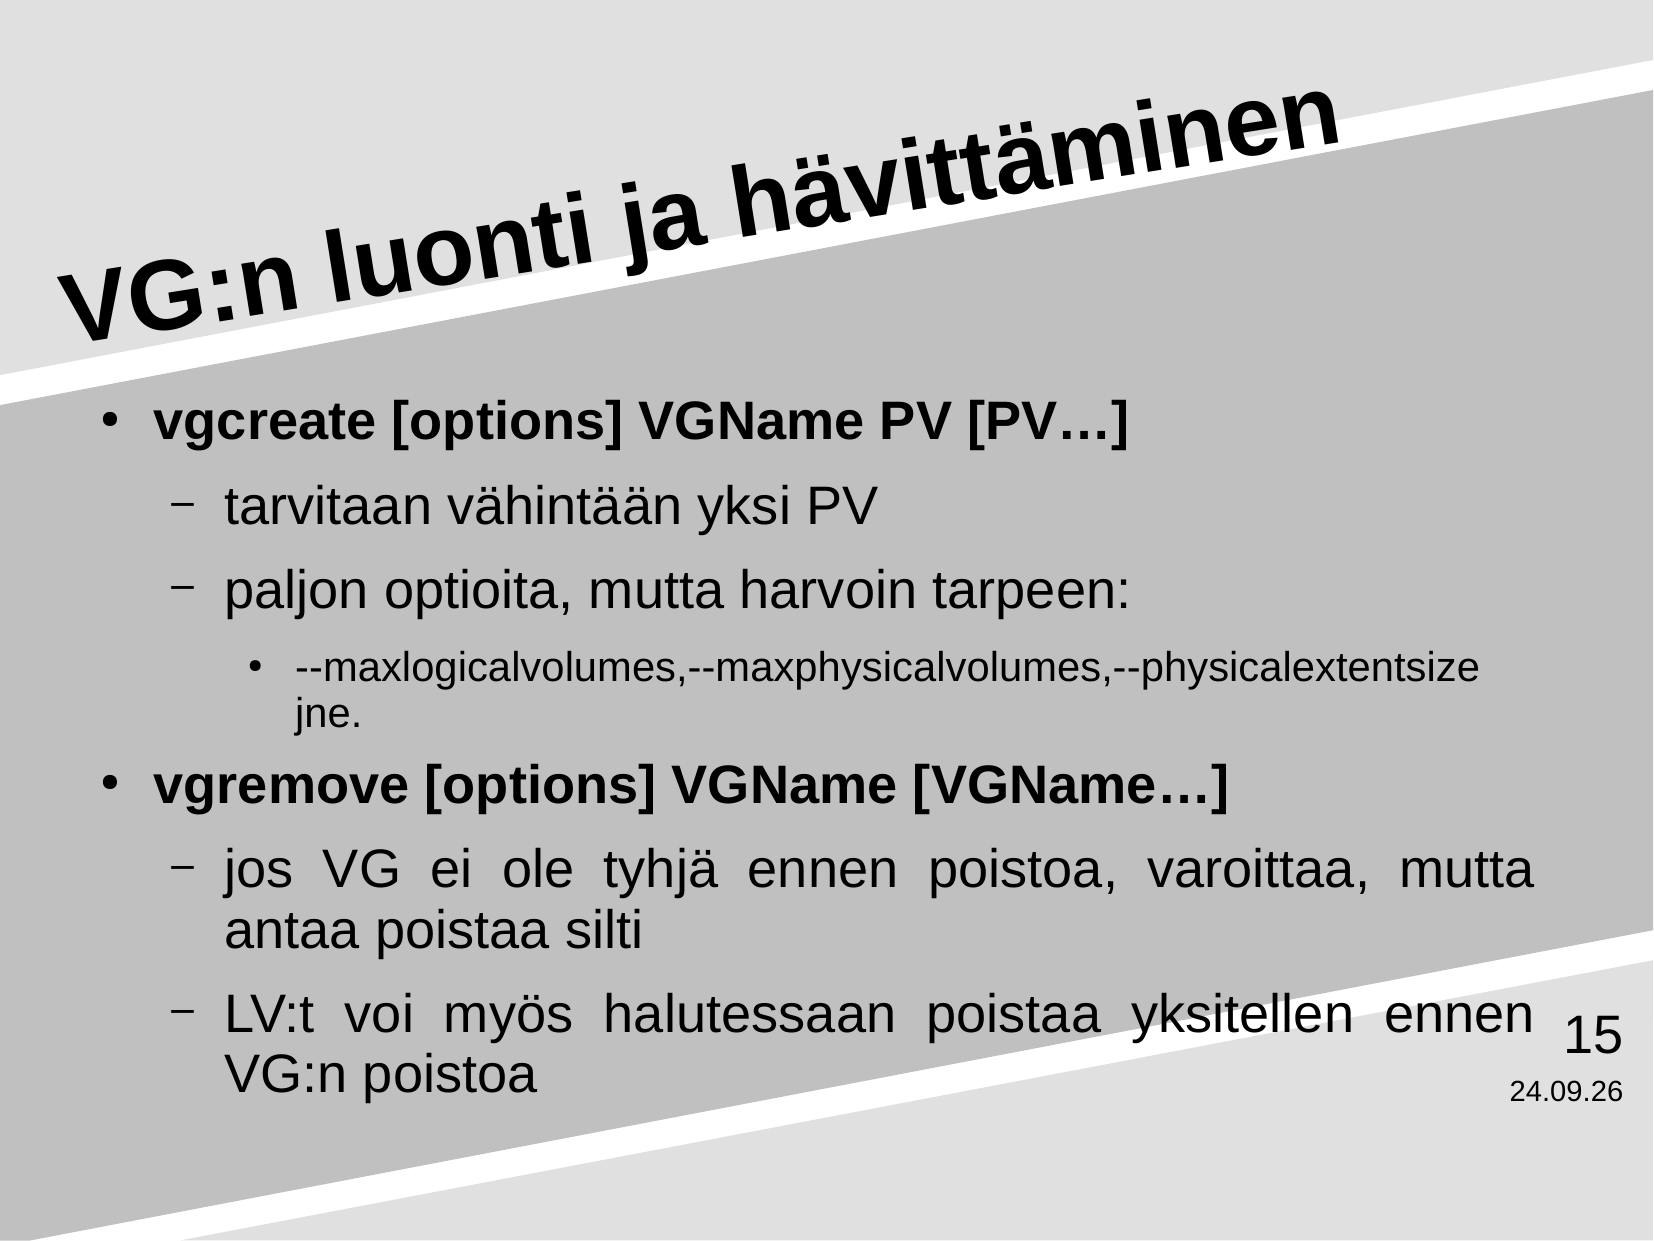

# VG:n luonti ja hävittäminen
vgcreate [options] VGName PV [PV…]
tarvitaan vähintään yksi PV
paljon optioita, mutta harvoin tarpeen:
--maxlogicalvolumes,--maxphysicalvolumes,--physicalextentsize jne.
vgremove [options] VGName [VGName…]
jos VG ei ole tyhjä ennen poistoa, varoittaa, mutta antaa poistaa silti
LV:t voi myös halutessaan poistaa yksitellen ennen VG:n poistoa
15